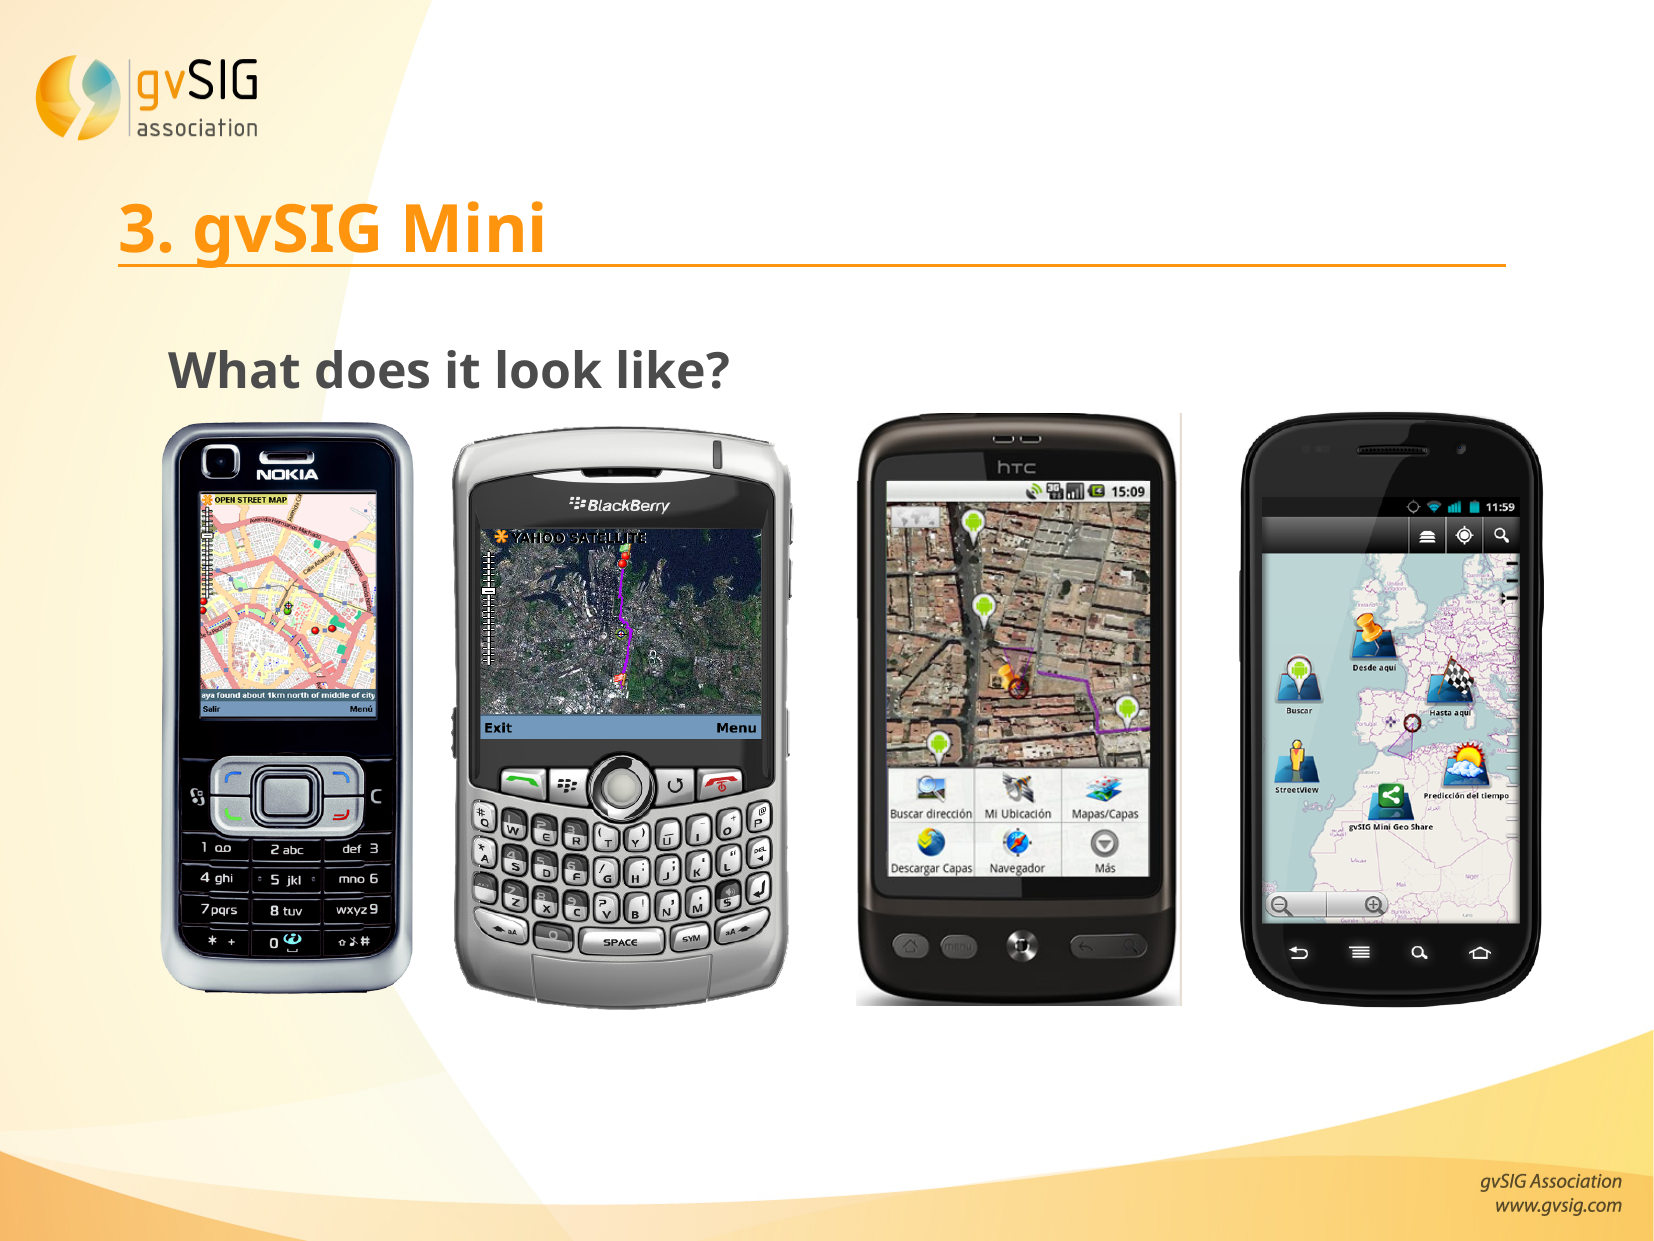

# 3. gvSIG Mini
What does it look like?